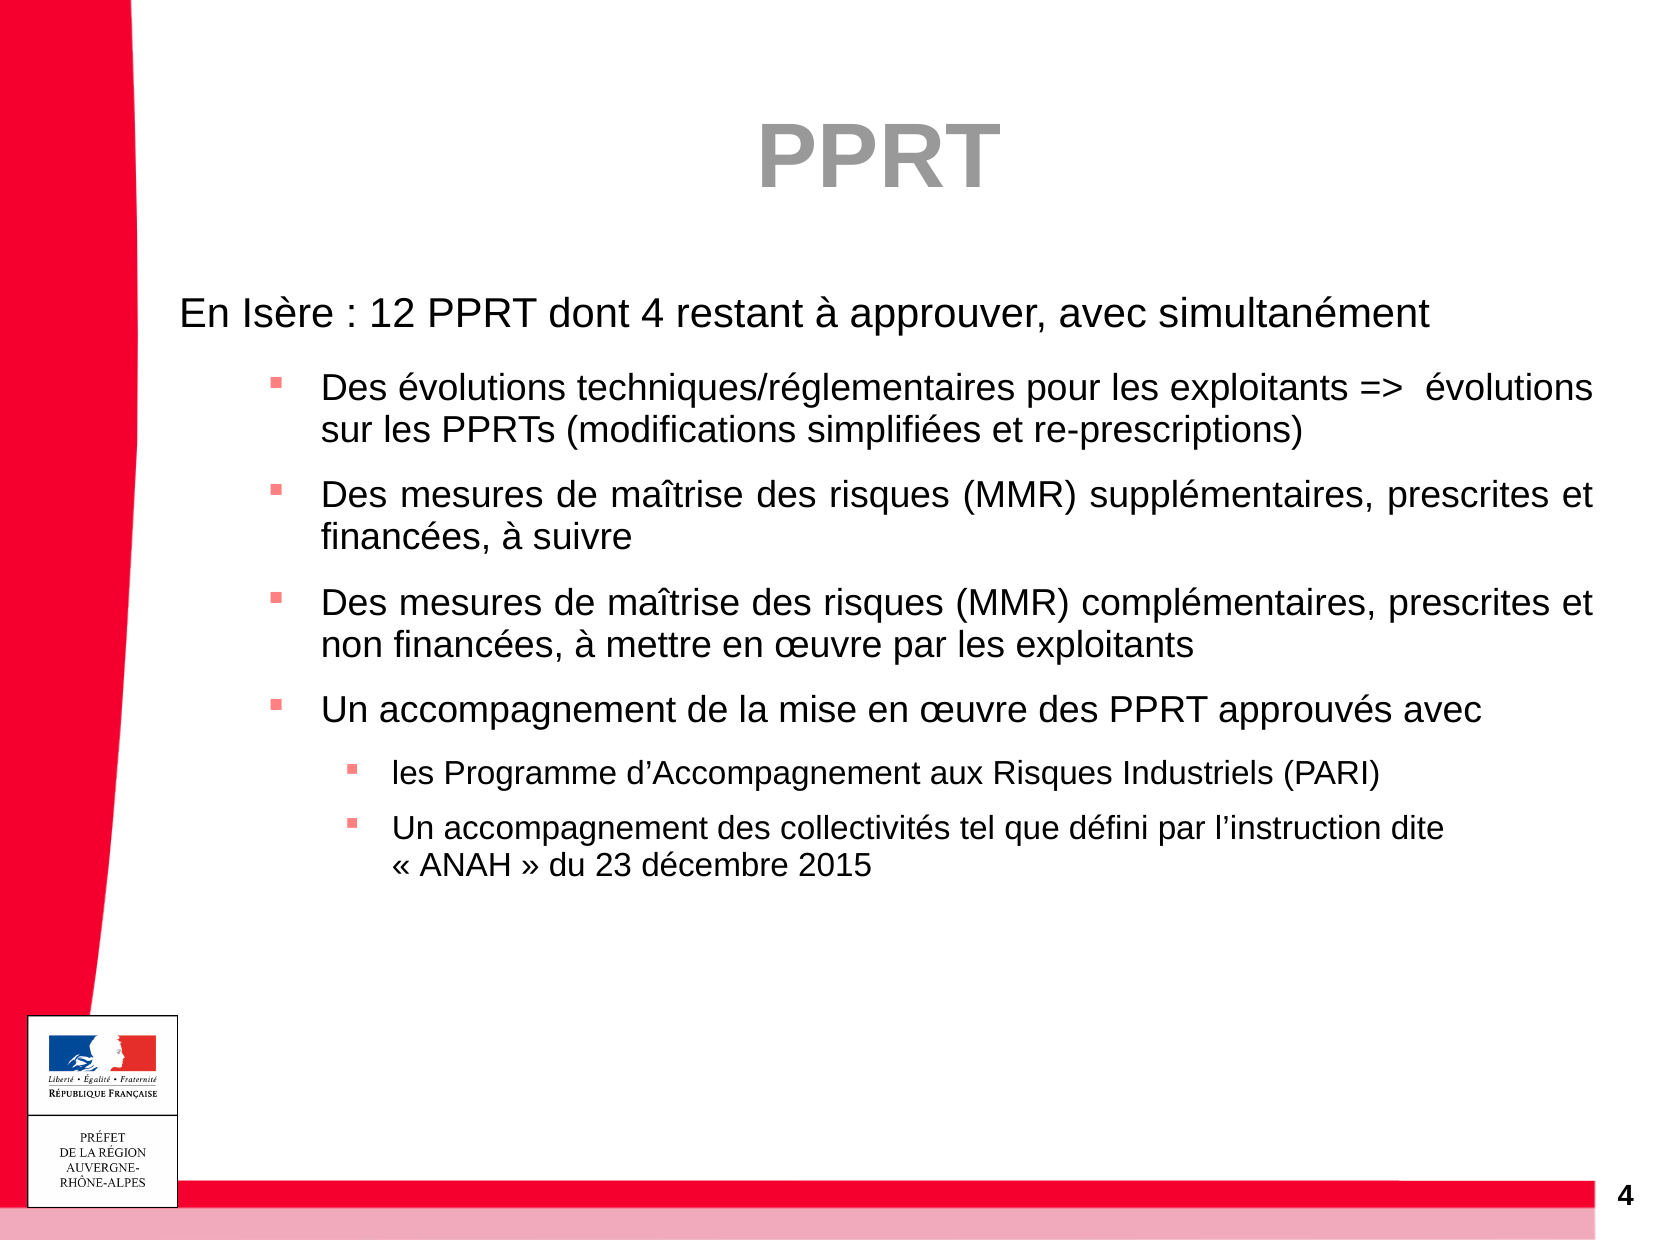

# PPRT
En Isère : 12 PPRT dont 4 restant à approuver, avec simultanément
Des évolutions techniques/réglementaires pour les exploitants => évolutions sur les PPRTs (modifications simplifiées et re-prescriptions)
Des mesures de maîtrise des risques (MMR) supplémentaires, prescrites et financées, à suivre
Des mesures de maîtrise des risques (MMR) complémentaires, prescrites et non financées, à mettre en œuvre par les exploitants
Un accompagnement de la mise en œuvre des PPRT approuvés avec
les Programme d’Accompagnement aux Risques Industriels (PARI)
Un accompagnement des collectivités tel que défini par l’instruction dite « ANAH » du 23 décembre 2015
4